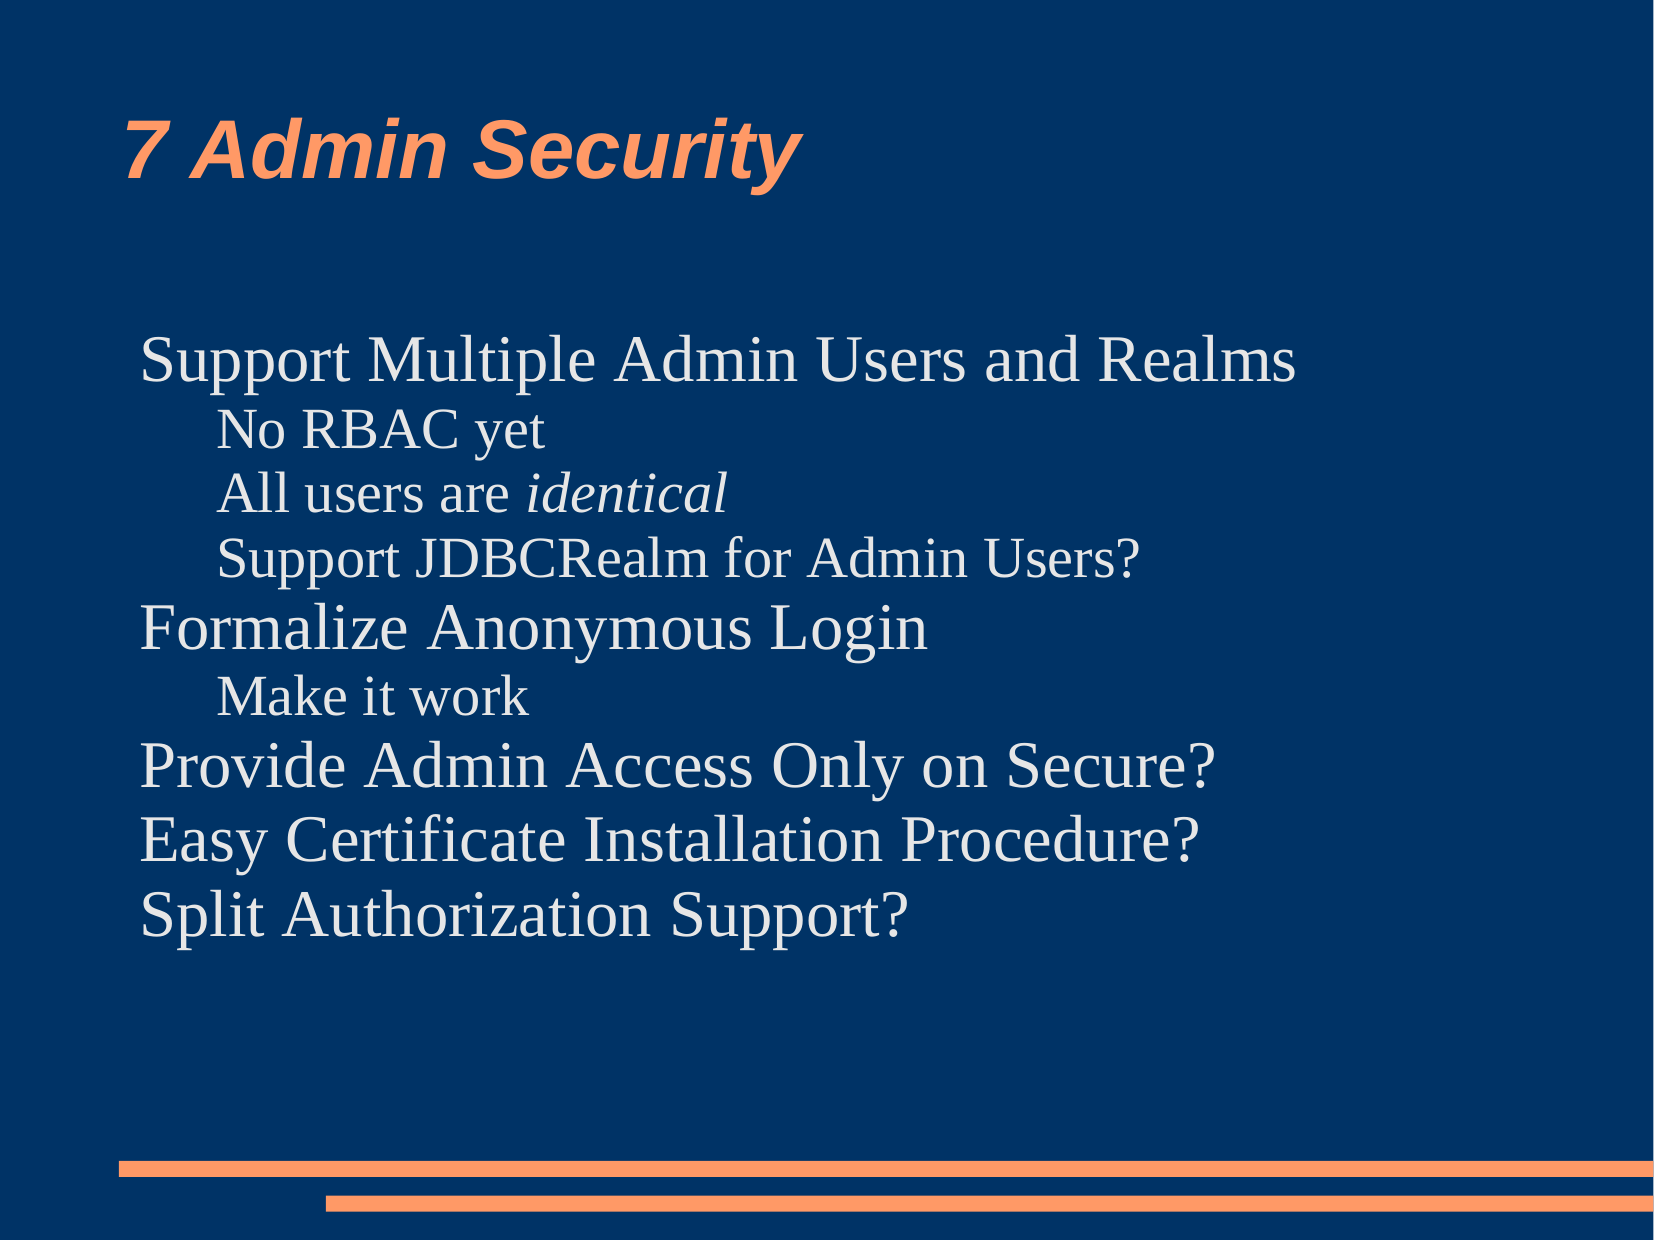

# 7 Admin Security
Support Multiple Admin Users and Realms
No RBAC yet
All users are identical
Support JDBCRealm for Admin Users?
Formalize Anonymous Login
Make it work
Provide Admin Access Only on Secure?
Easy Certificate Installation Procedure?
Split Authorization Support?